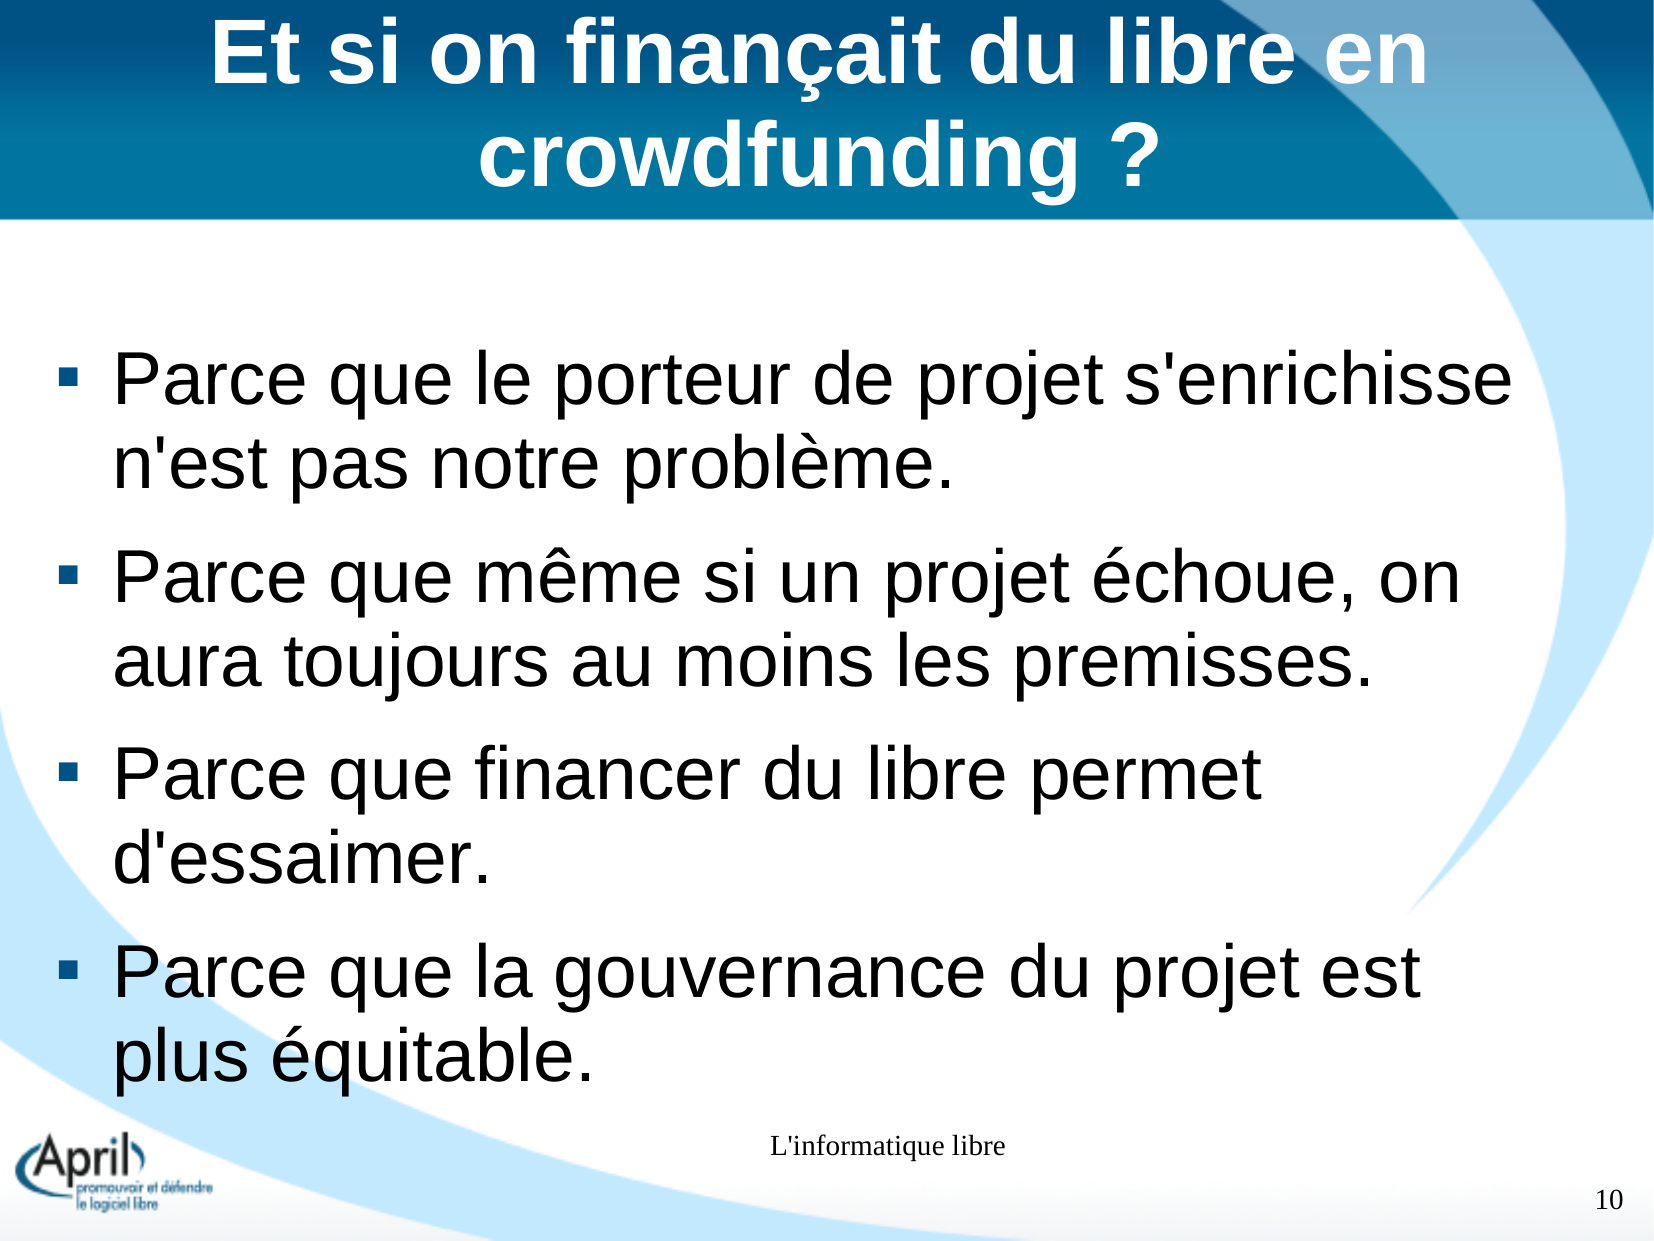

# Et si on finançait du libre en crowdfunding ?
Parce que le porteur de projet s'enrichisse n'est pas notre problème.
Parce que même si un projet échoue, on aura toujours au moins les premisses.
Parce que financer du libre permet d'essaimer.
Parce que la gouvernance du projet est plus équitable.
L'informatique libre
10